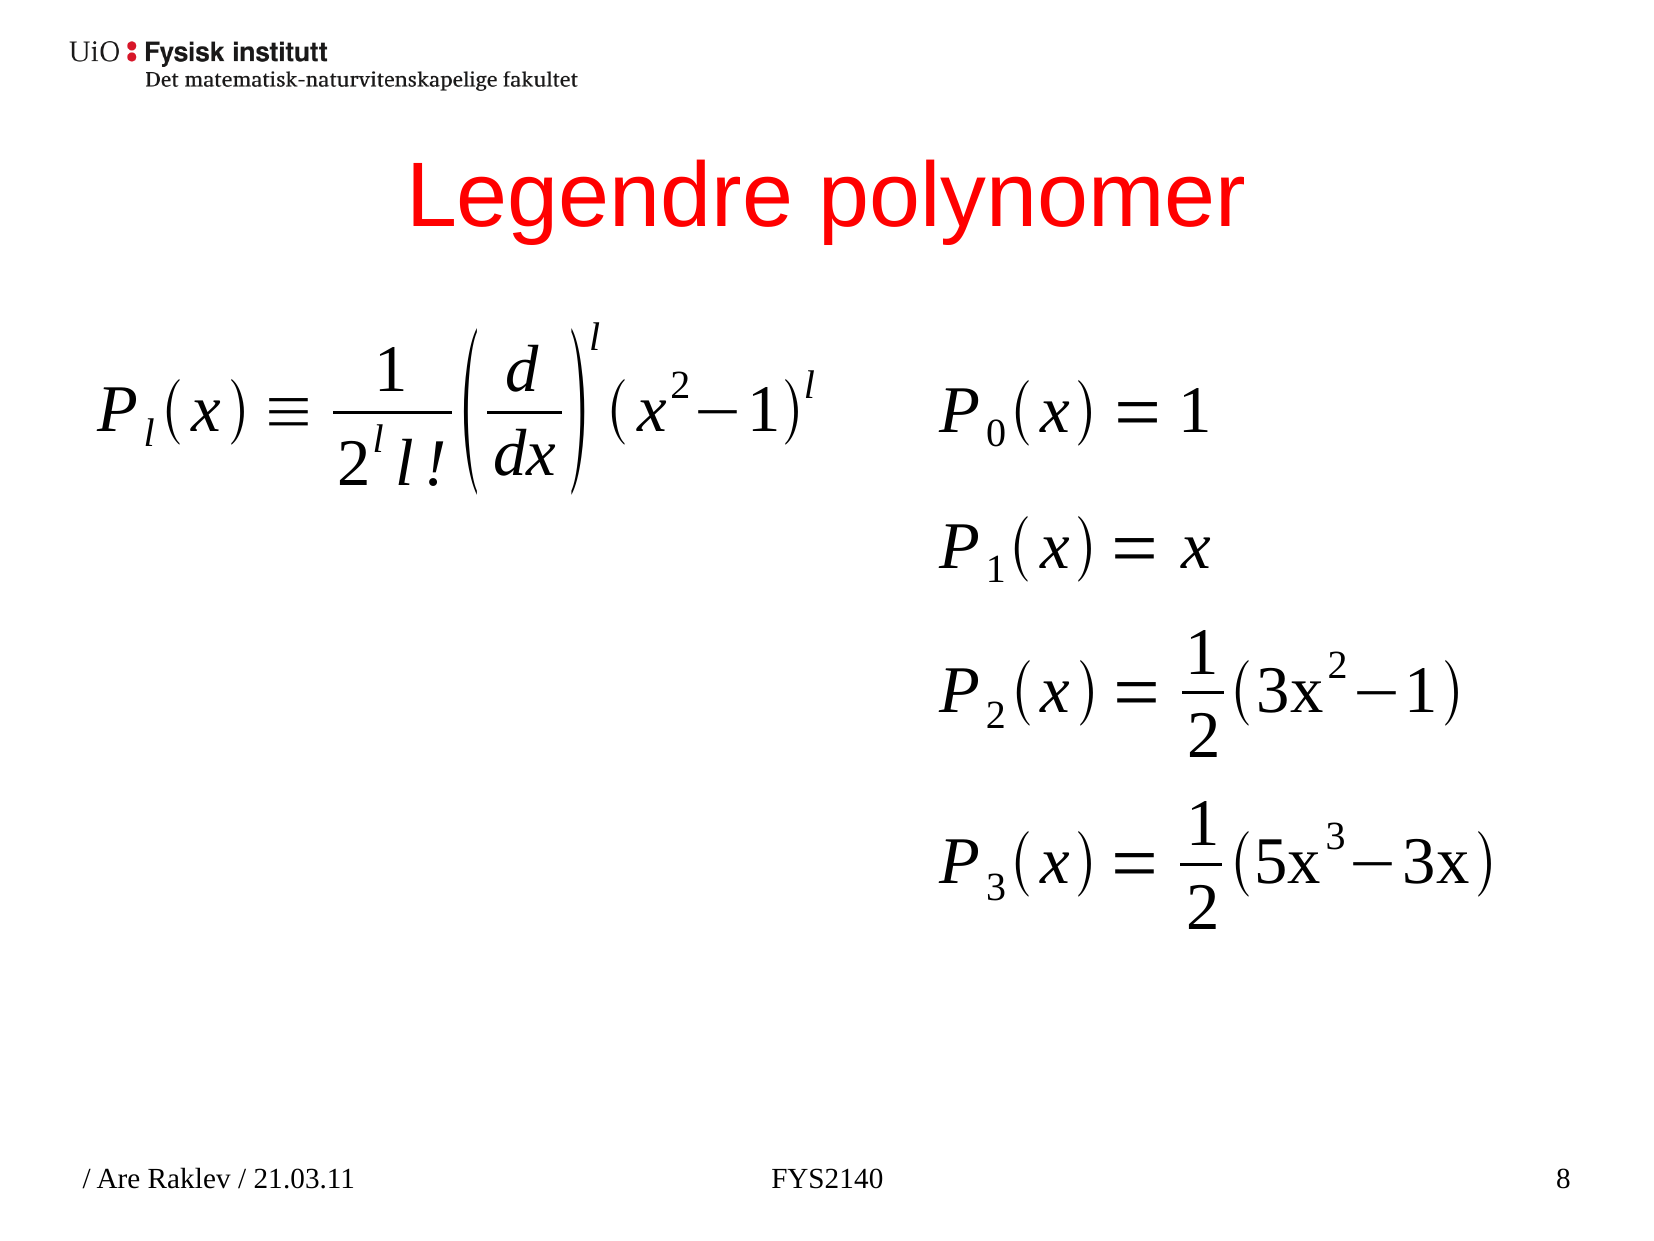

# Legendre polynomer
/ Are Raklev / 21.03.11
FYS2140
8